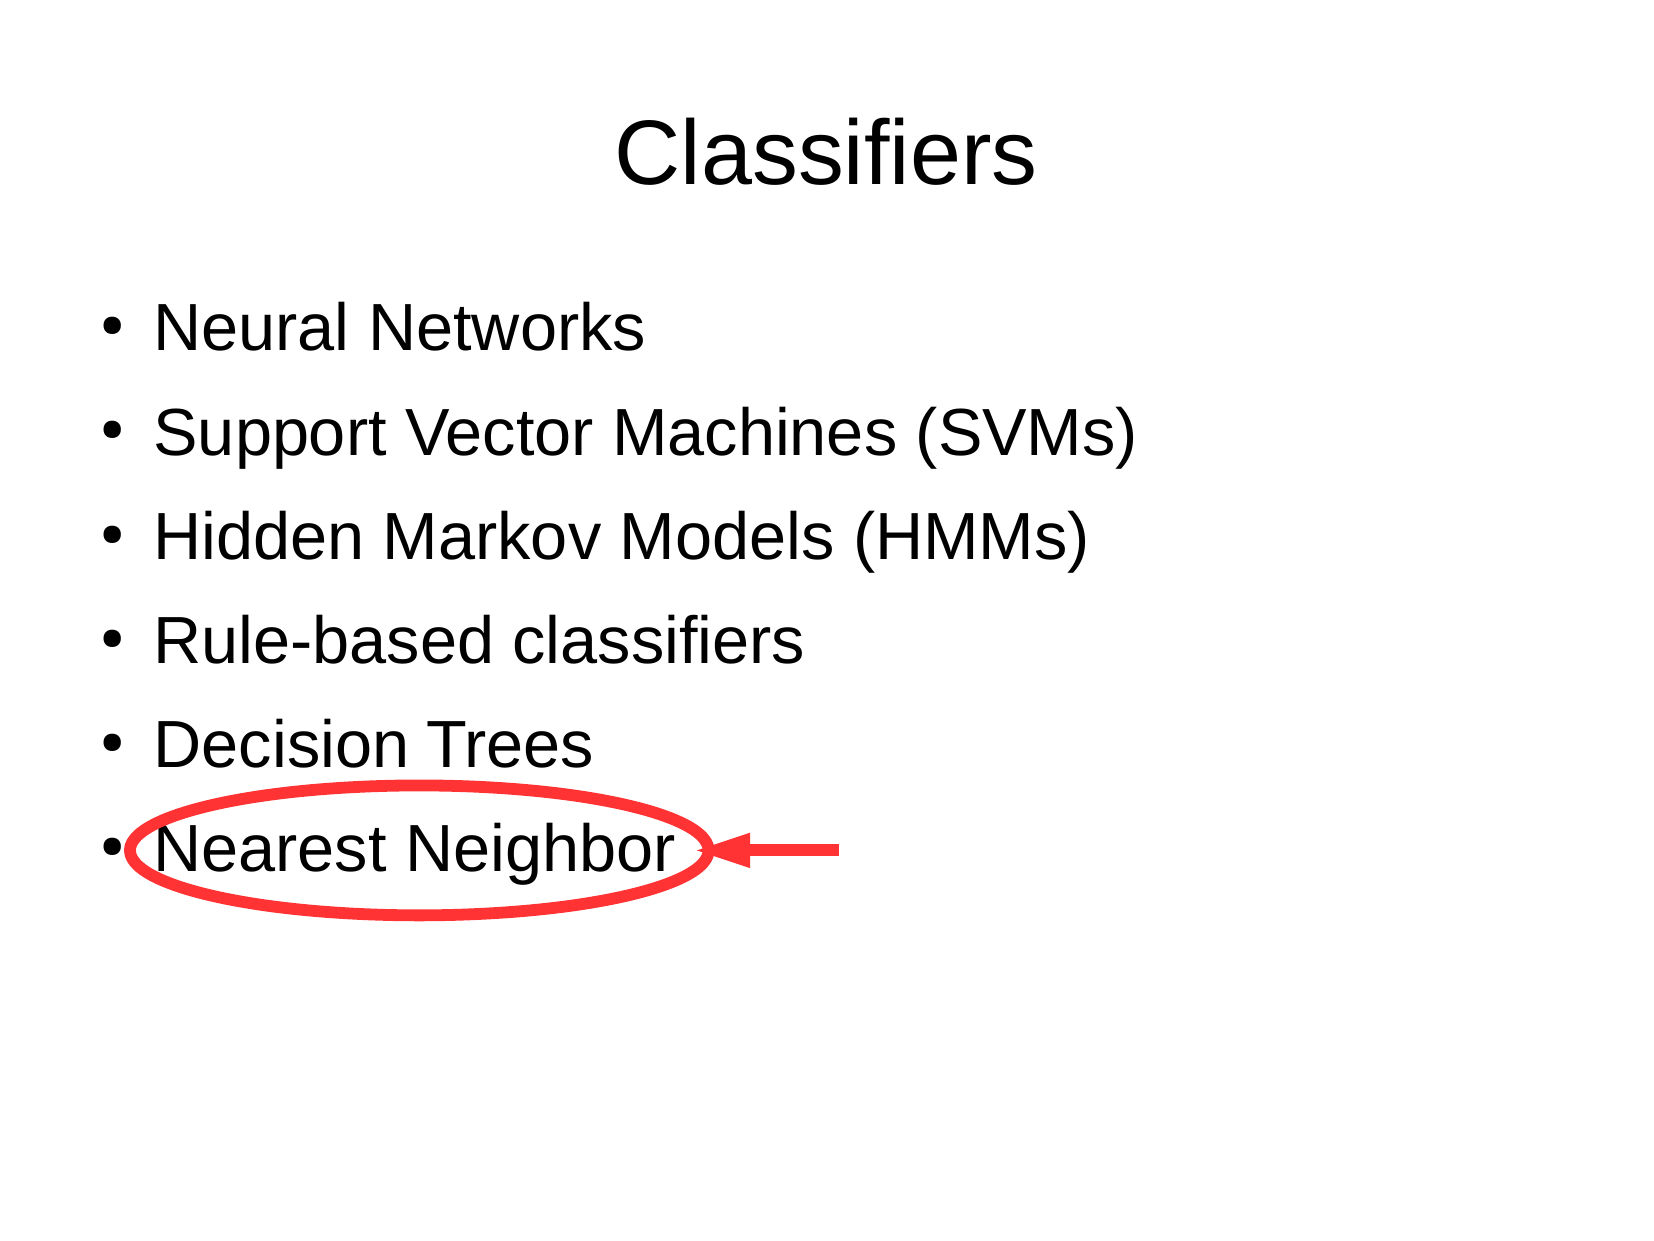

# Classifiers
Neural Networks
Support Vector Machines (SVMs)
Hidden Markov Models (HMMs)
Rule-based classifiers
Decision Trees
Nearest Neighbor